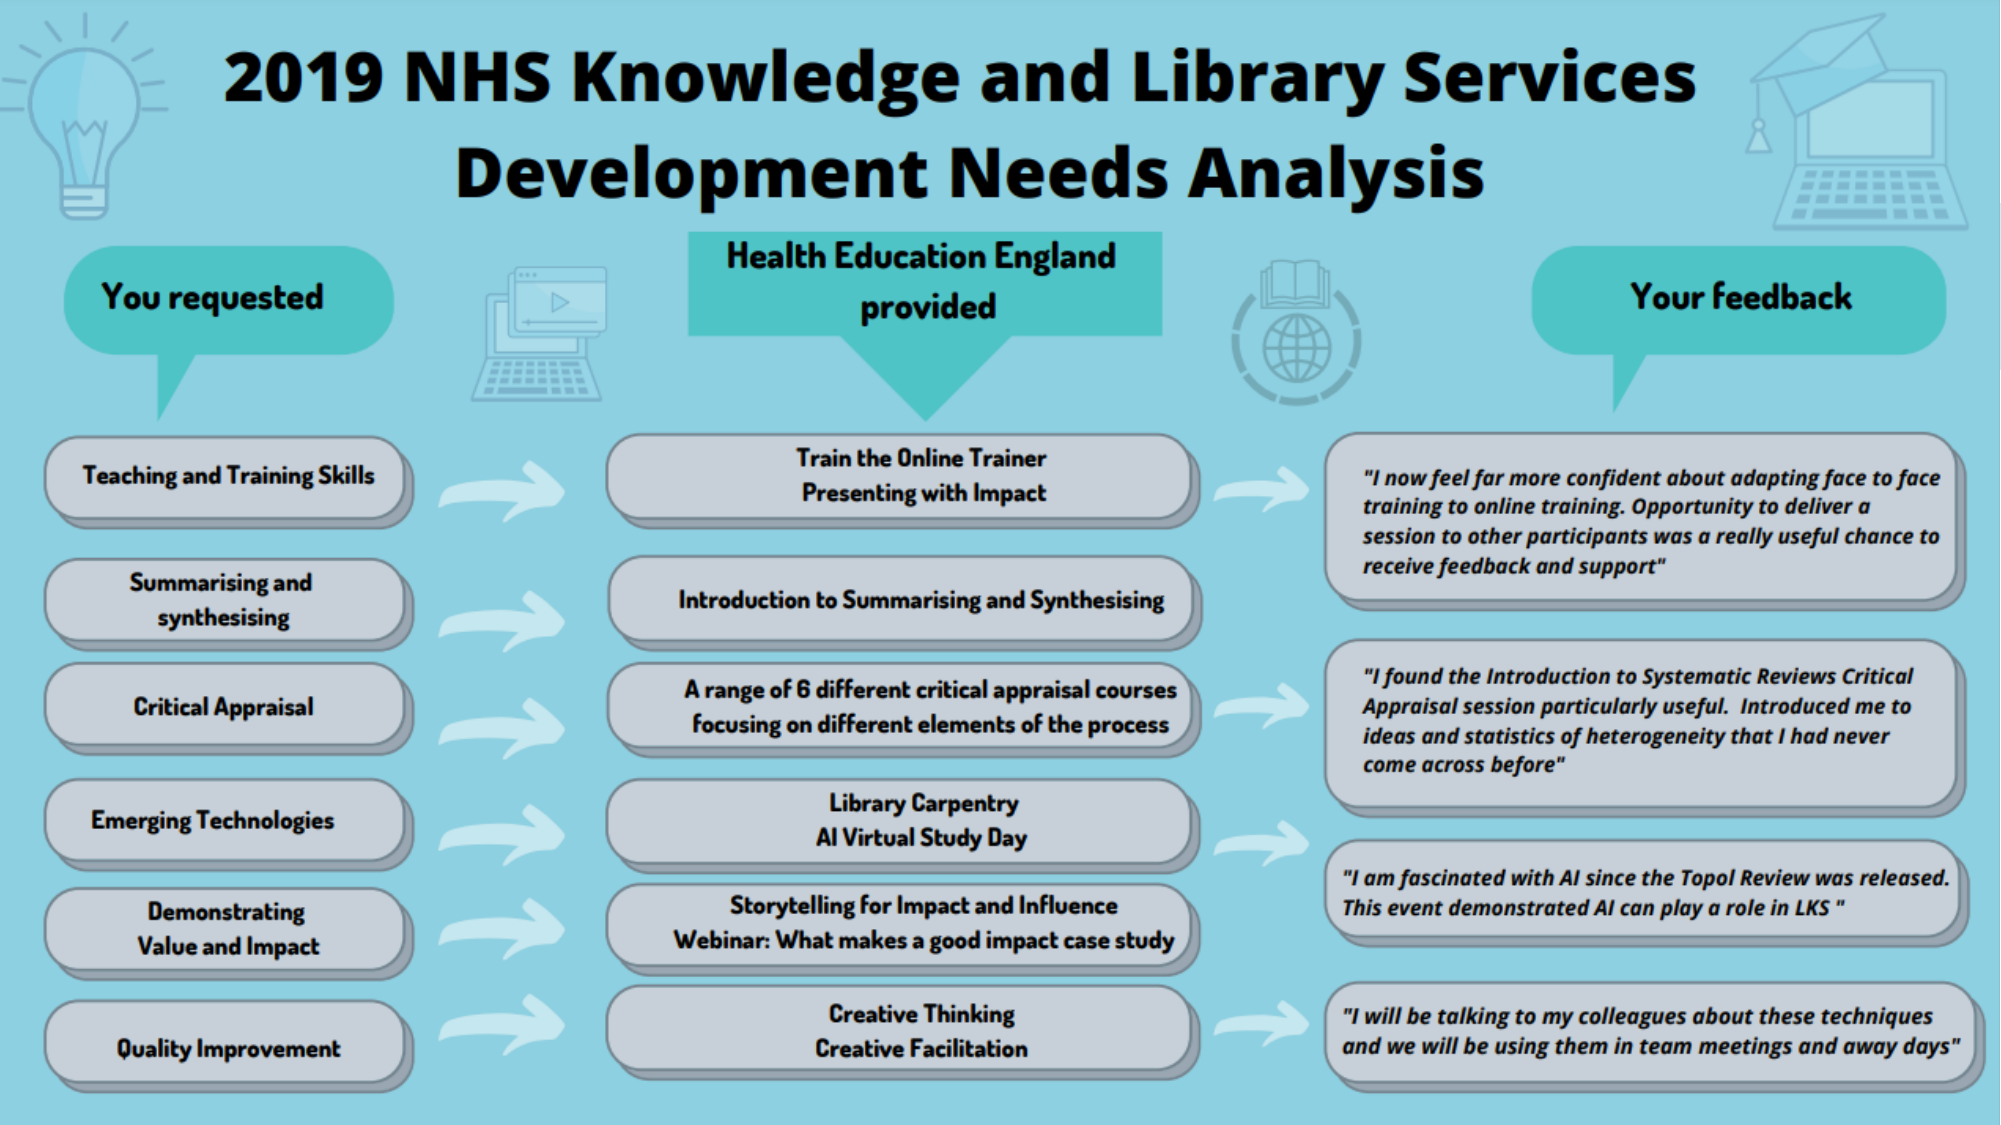

# CPD requirements and the role of HEE